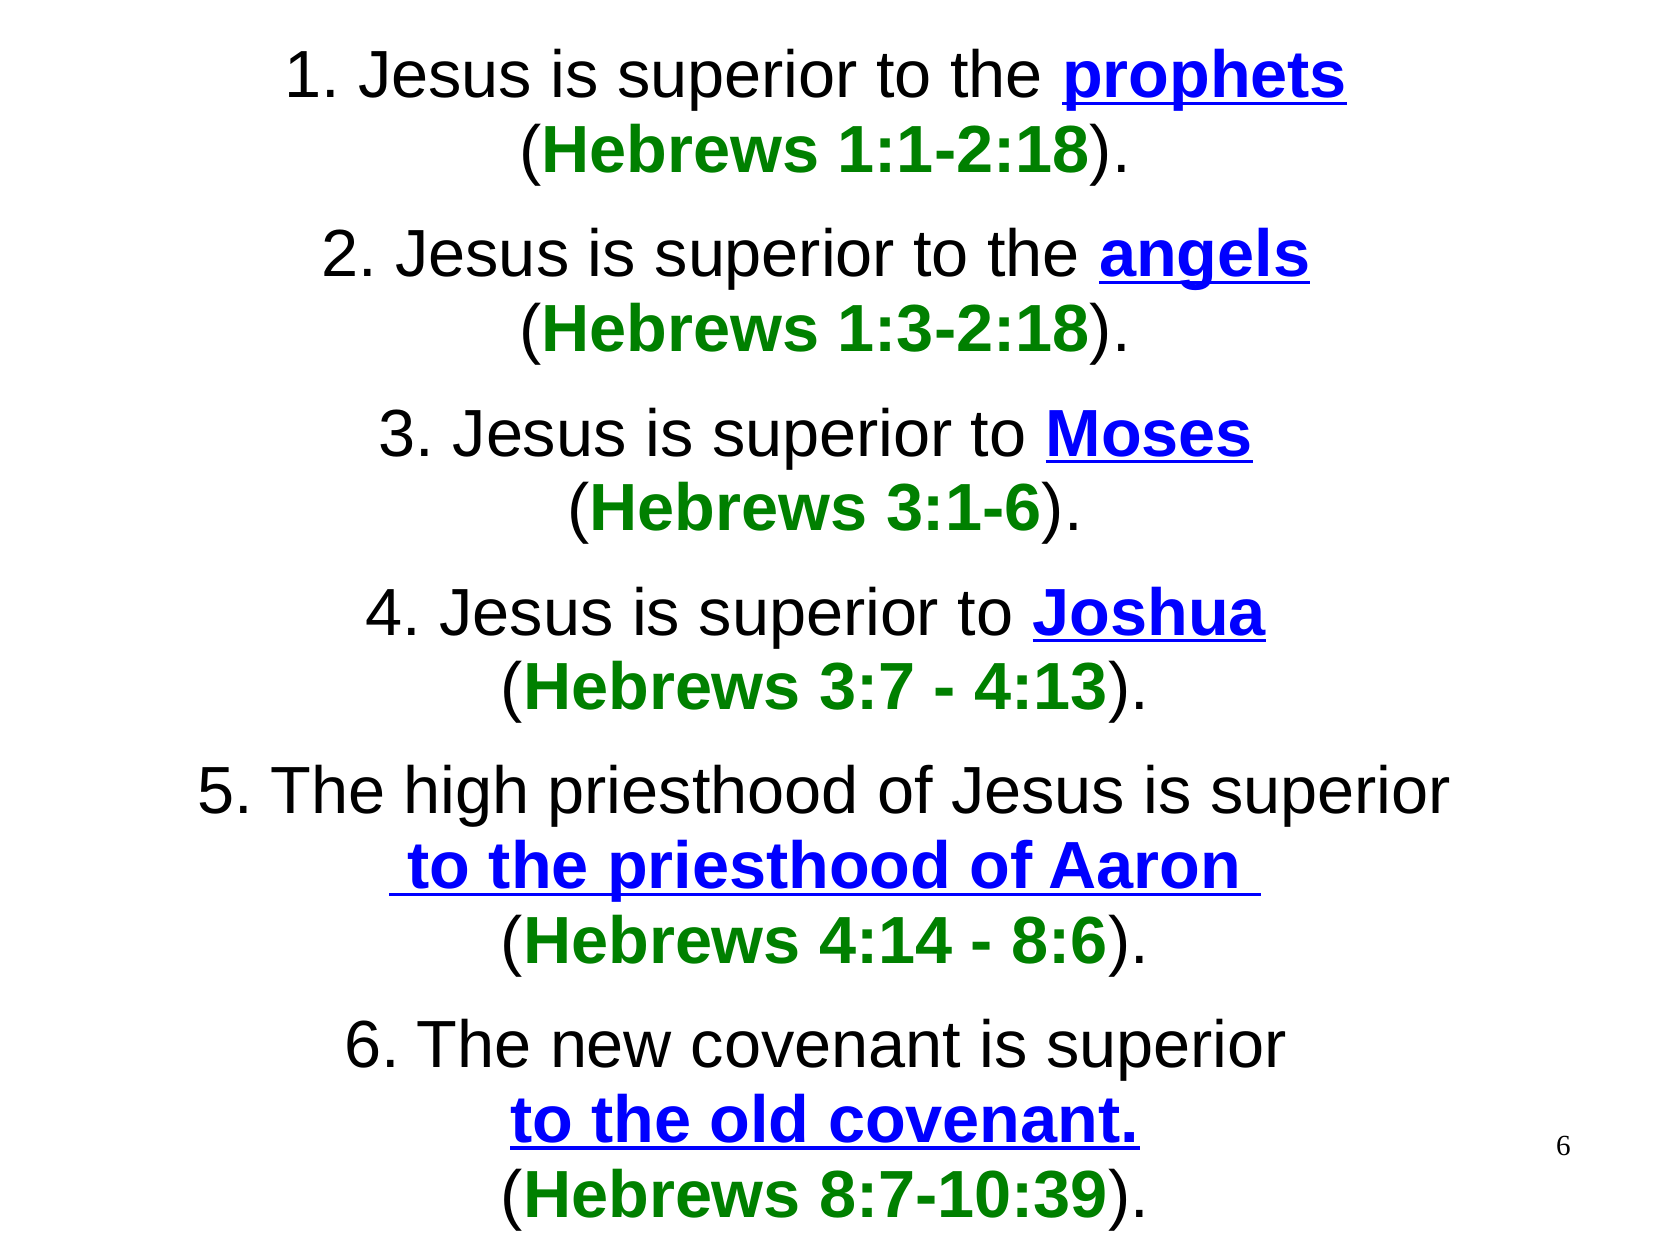

# 1. Jesus is superior to the prophets (Hebrews 1:1-2:18).
2. Jesus is superior to the angels
(Hebrews 1:3-2:18).
3. Jesus is superior to Moses
(Hebrews 3:1-6).
4. Jesus is superior to Joshua
(Hebrews 3:7 - 4:13).
5. The high priesthood of Jesus is superior
 to the priesthood of Aaron
(Hebrews 4:14 - 8:6).
6. The new covenant is superior
to the old covenant.
(Hebrews 8:7-10:39).
6